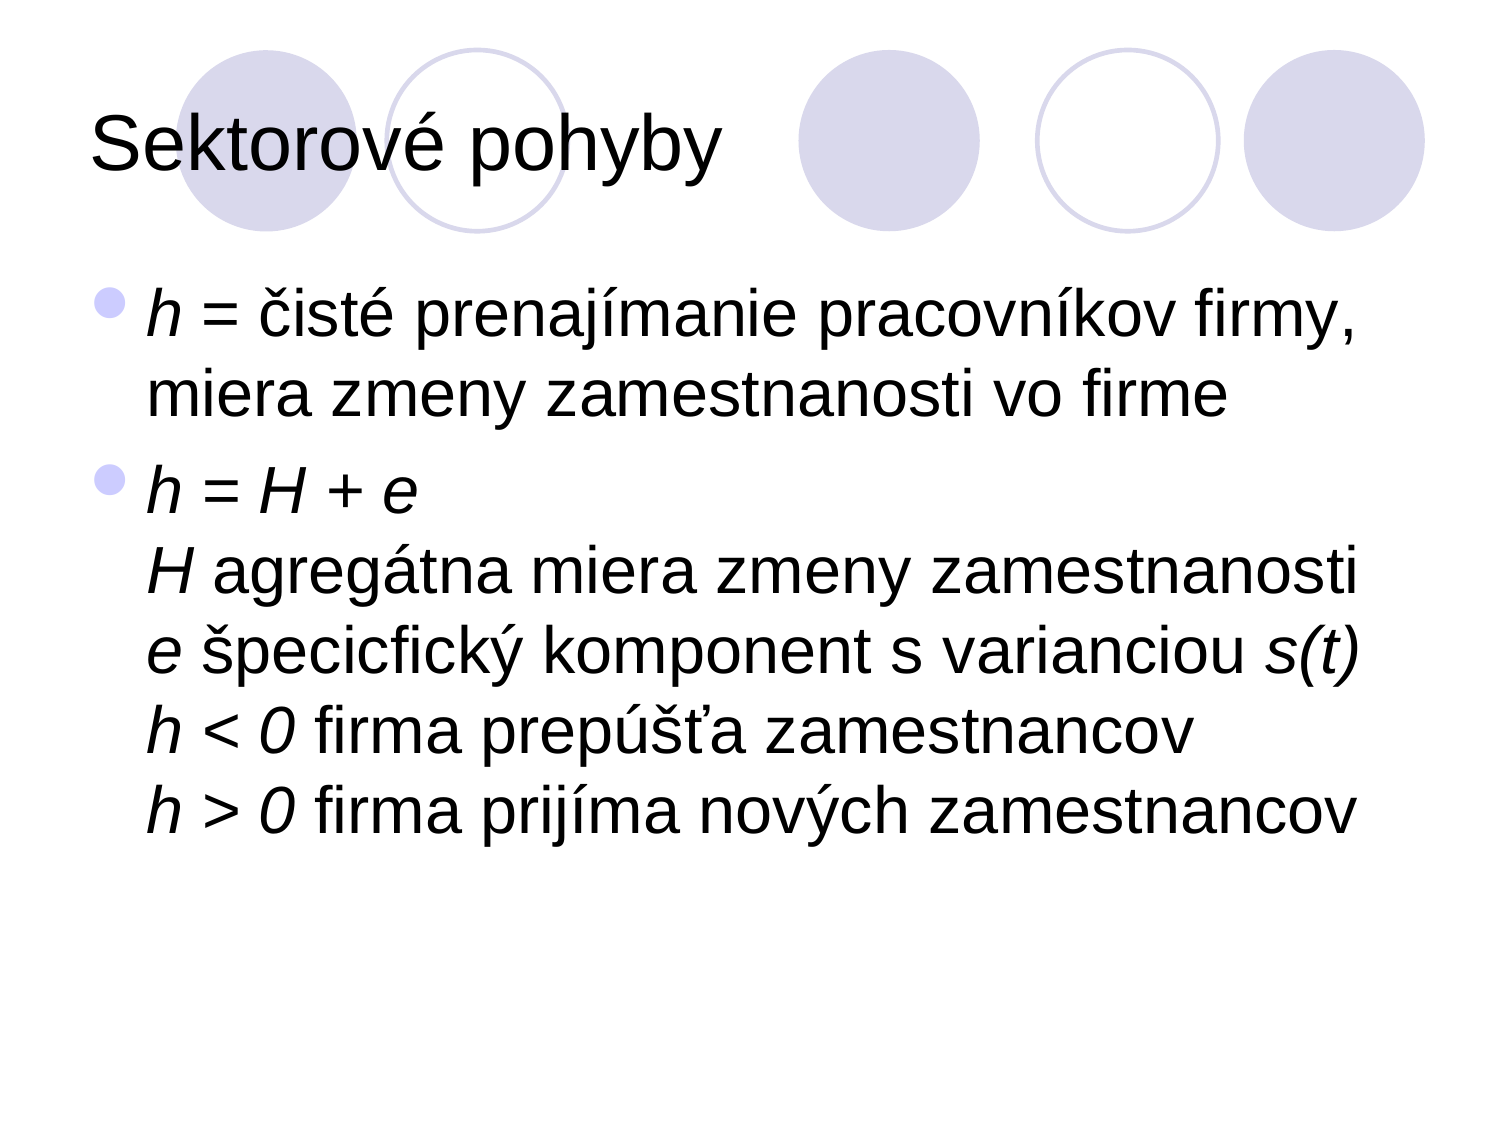

# Sektorové pohyby
h = čisté prenajímanie pracovníkov firmy, miera zmeny zamestnanosti vo firme
h = H + e
H agregátna miera zmeny zamestnanosti
e špecicfický komponent s varianciou s(t)
h < 0 firma prepúšťa zamestnancov
h > 0 firma prijíma nových zamestnancov